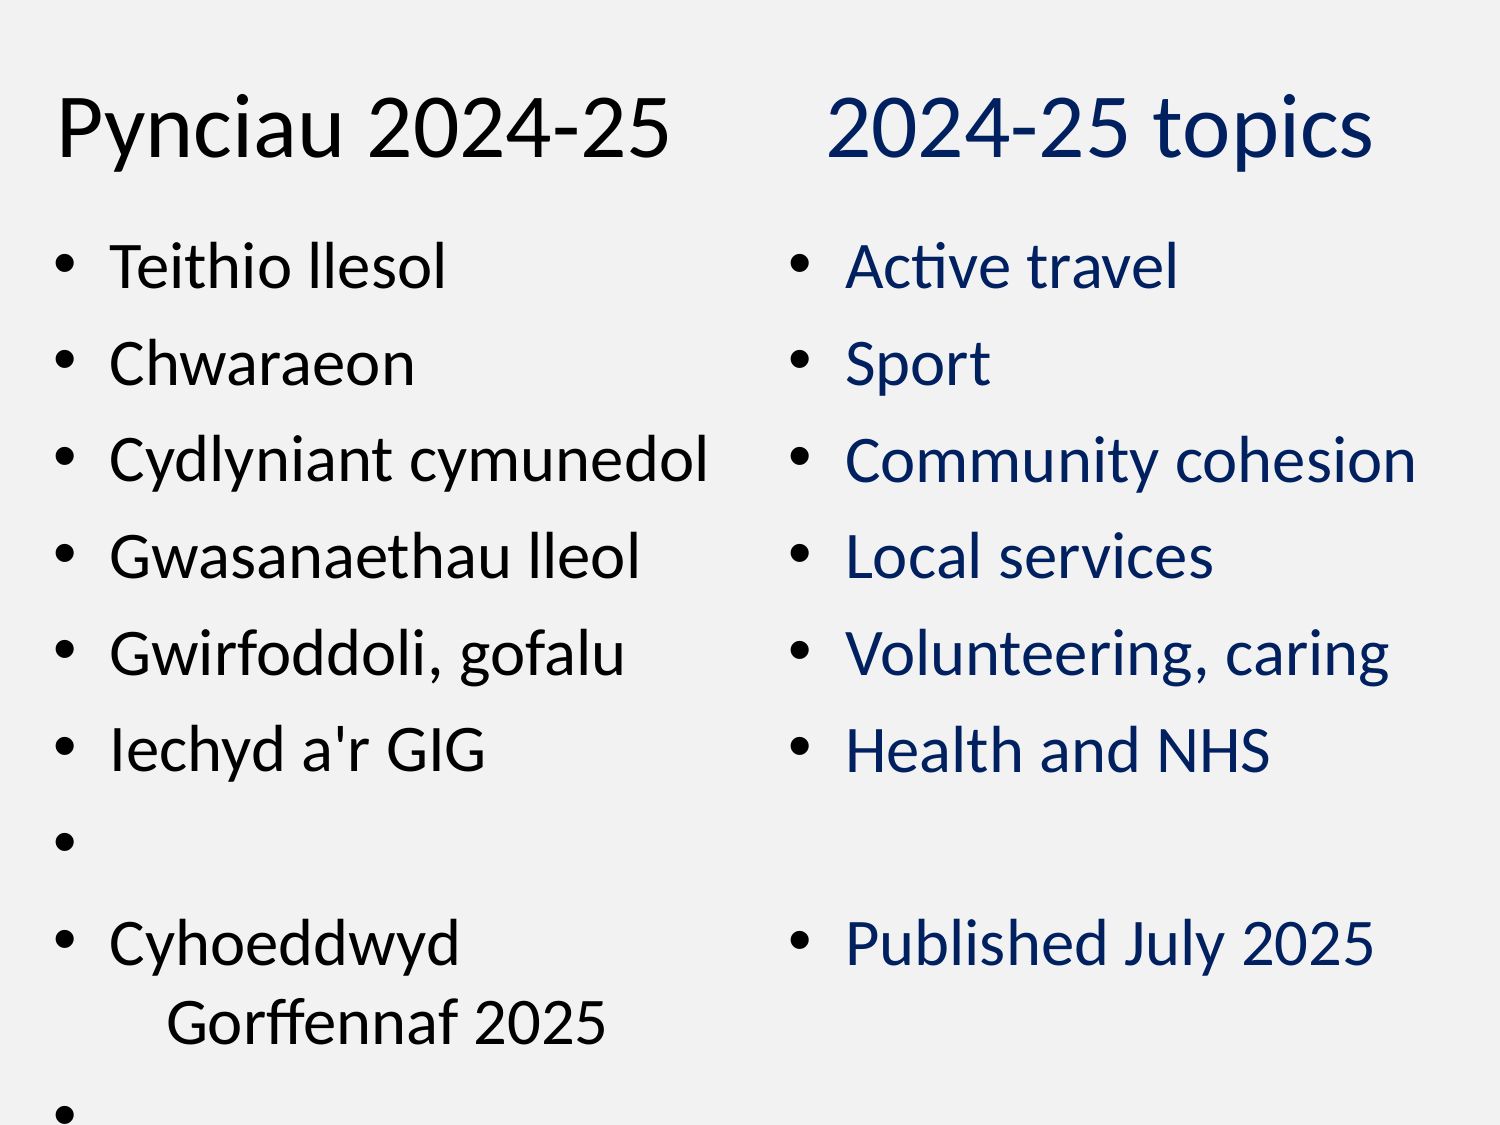

Pynciau 2024-25
2024-25 topics
Teithio llesol
Chwaraeon
Cydlyniant cymunedol
Gwasanaethau lleol
Gwirfoddoli, gofalu
Iechyd a'r GIG
Cyhoeddwyd Gorffennaf 2025
# Active travel
Sport
Community cohesion
Local services
Volunteering, caring
Health and NHS
Published July 2025